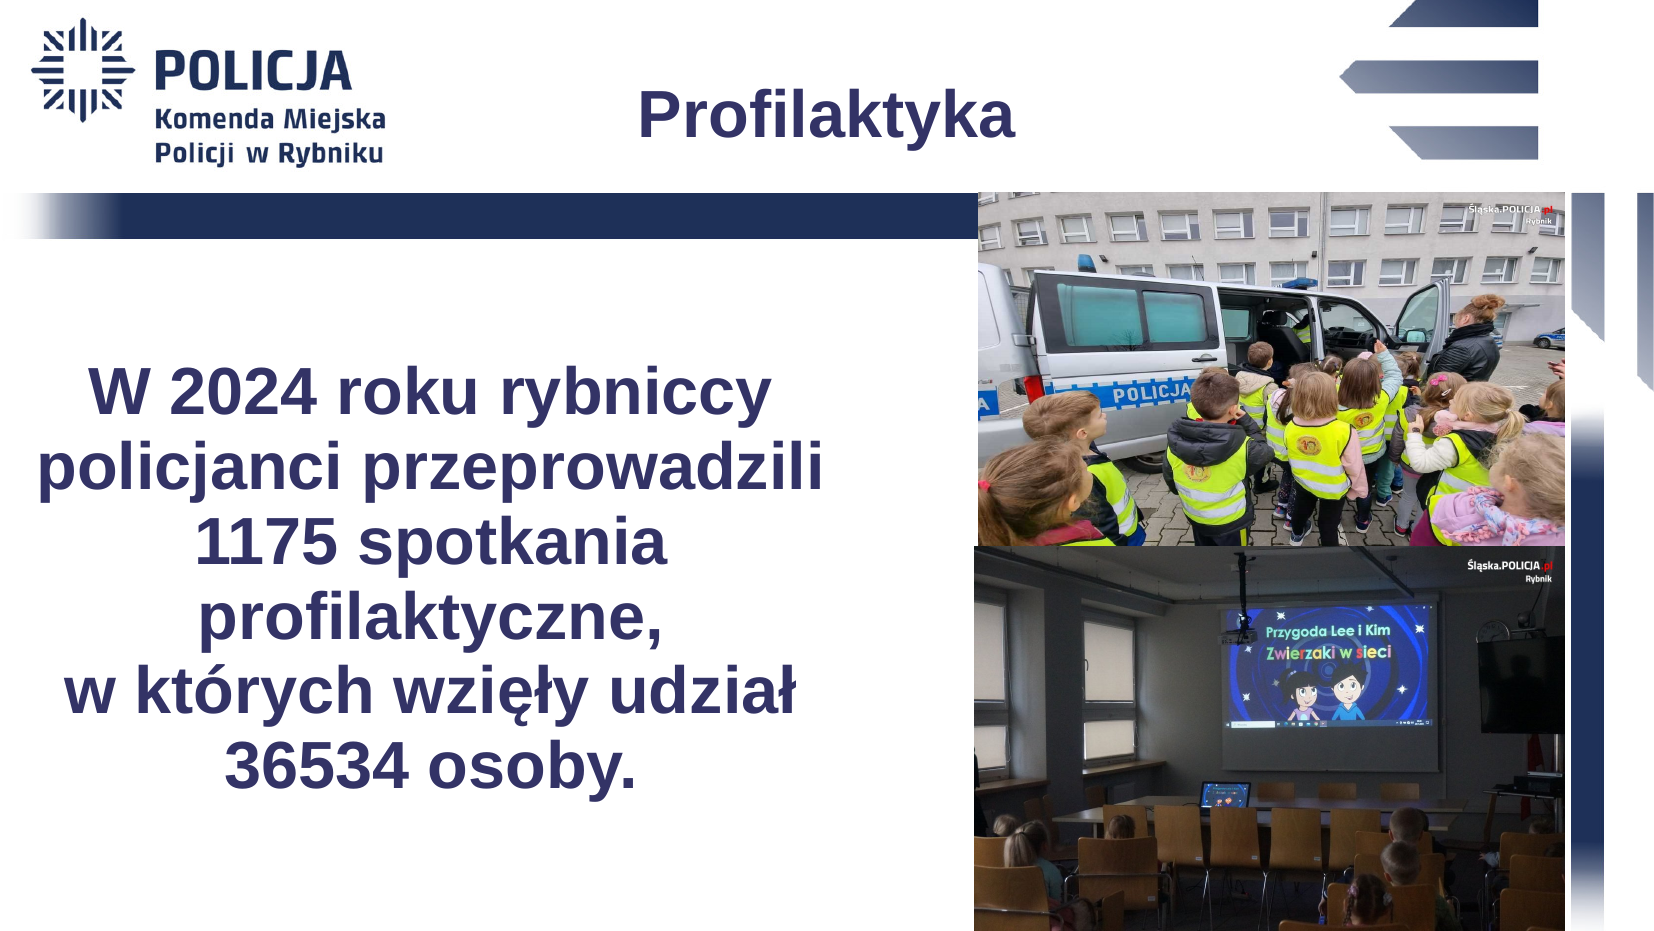

# Profilaktyka
W 2024 roku rybniccy policjanci przeprowadzili 1175 spotkania profilaktyczne,
w których wzięły udział 36534 osoby.